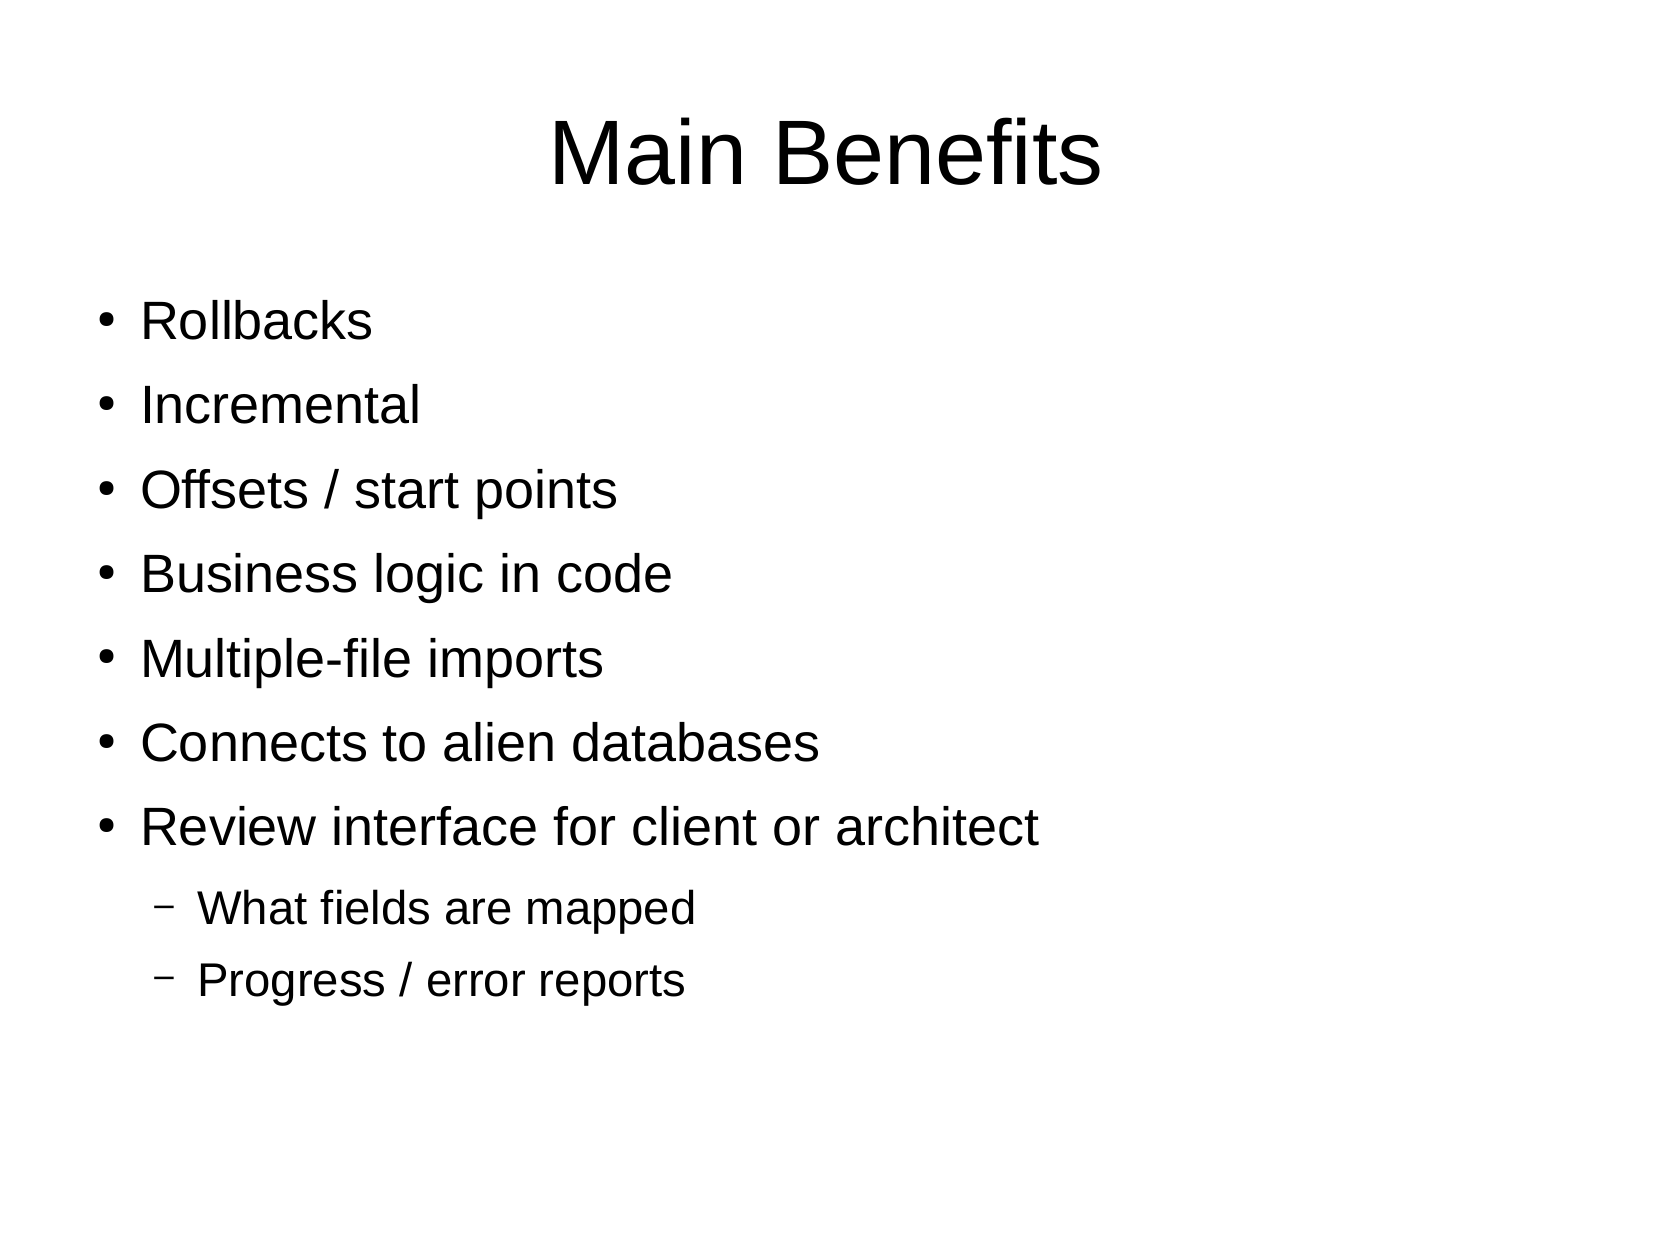

# Main Benefits
Rollbacks
Incremental
Offsets / start points
Business logic in code
Multiple-file imports
Connects to alien databases
Review interface for client or architect
What fields are mapped
Progress / error reports